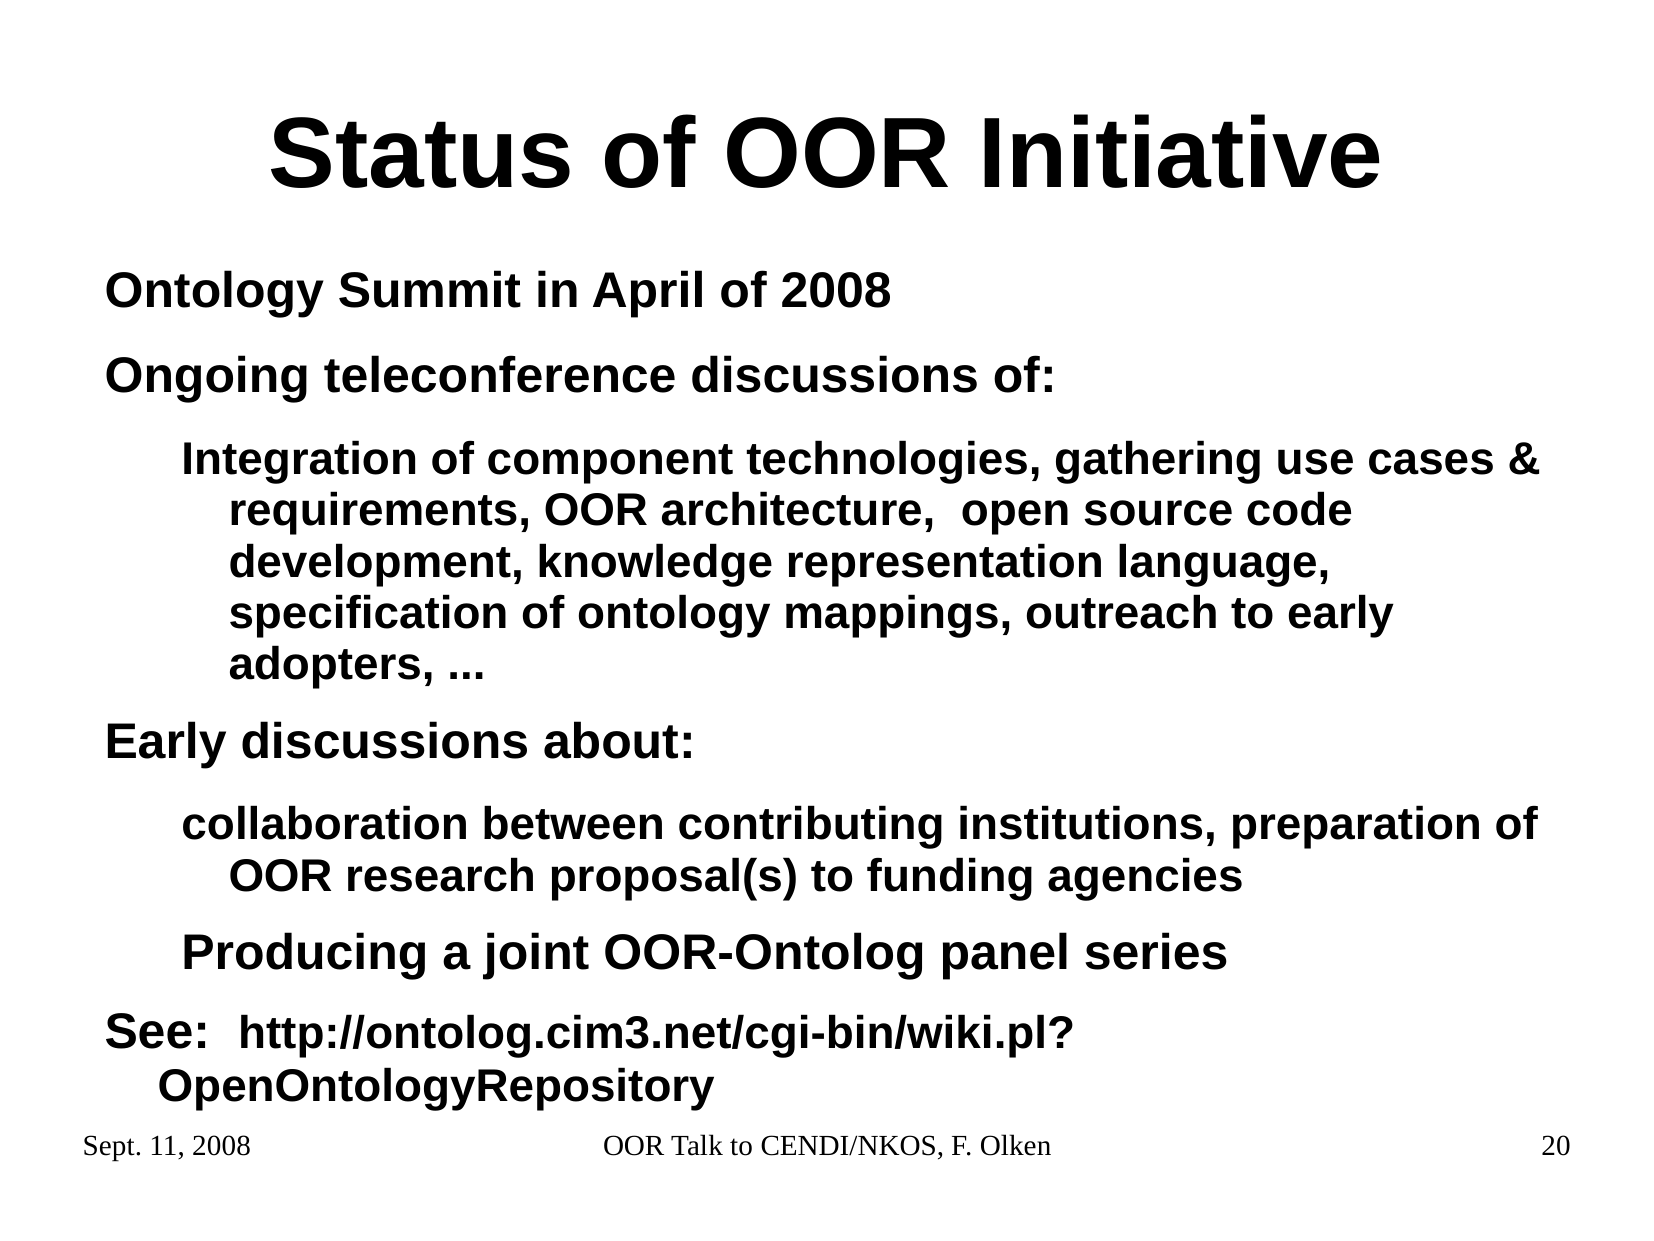

# Status of OOR Initiative
Ontology Summit in April of 2008
Ongoing teleconference discussions of:
Integration of component technologies, gathering use cases & requirements, OOR architecture, open source code development, knowledge representation language, specification of ontology mappings, outreach to early adopters, ...
Early discussions about:
collaboration between contributing institutions, preparation of OOR research proposal(s) to funding agencies
Producing a joint OOR-Ontolog panel series
See: http://ontolog.cim3.net/cgi-bin/wiki.pl?OpenOntologyRepository
Sept. 11, 2008
OOR Talk to CENDI/NKOS, F. Olken
20